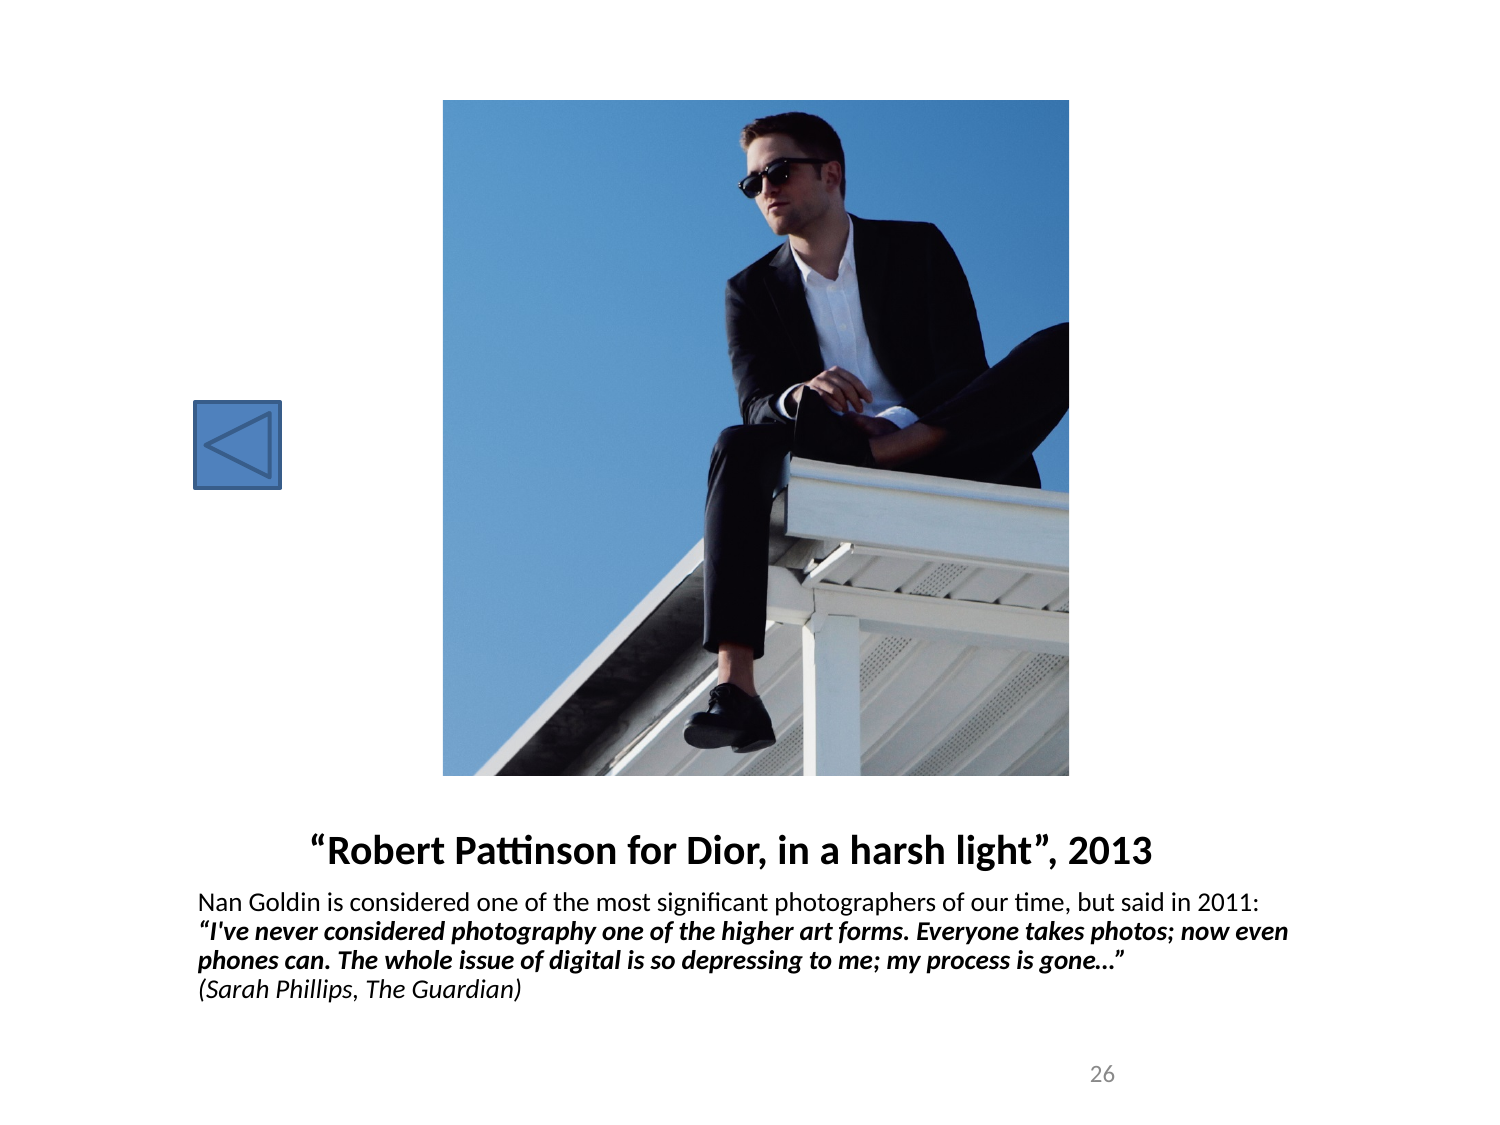

# “Robert Pattinson for Dior, in a harsh light”, 2013
Nan Goldin is considered one of the most significant photographers of our time, but said in 2011: “I've never considered photography one of the higher art forms. Everyone takes photos; now even phones can. The whole issue of digital is so depressing to me; my process is gone…”
(Sarah Phillips, The Guardian)